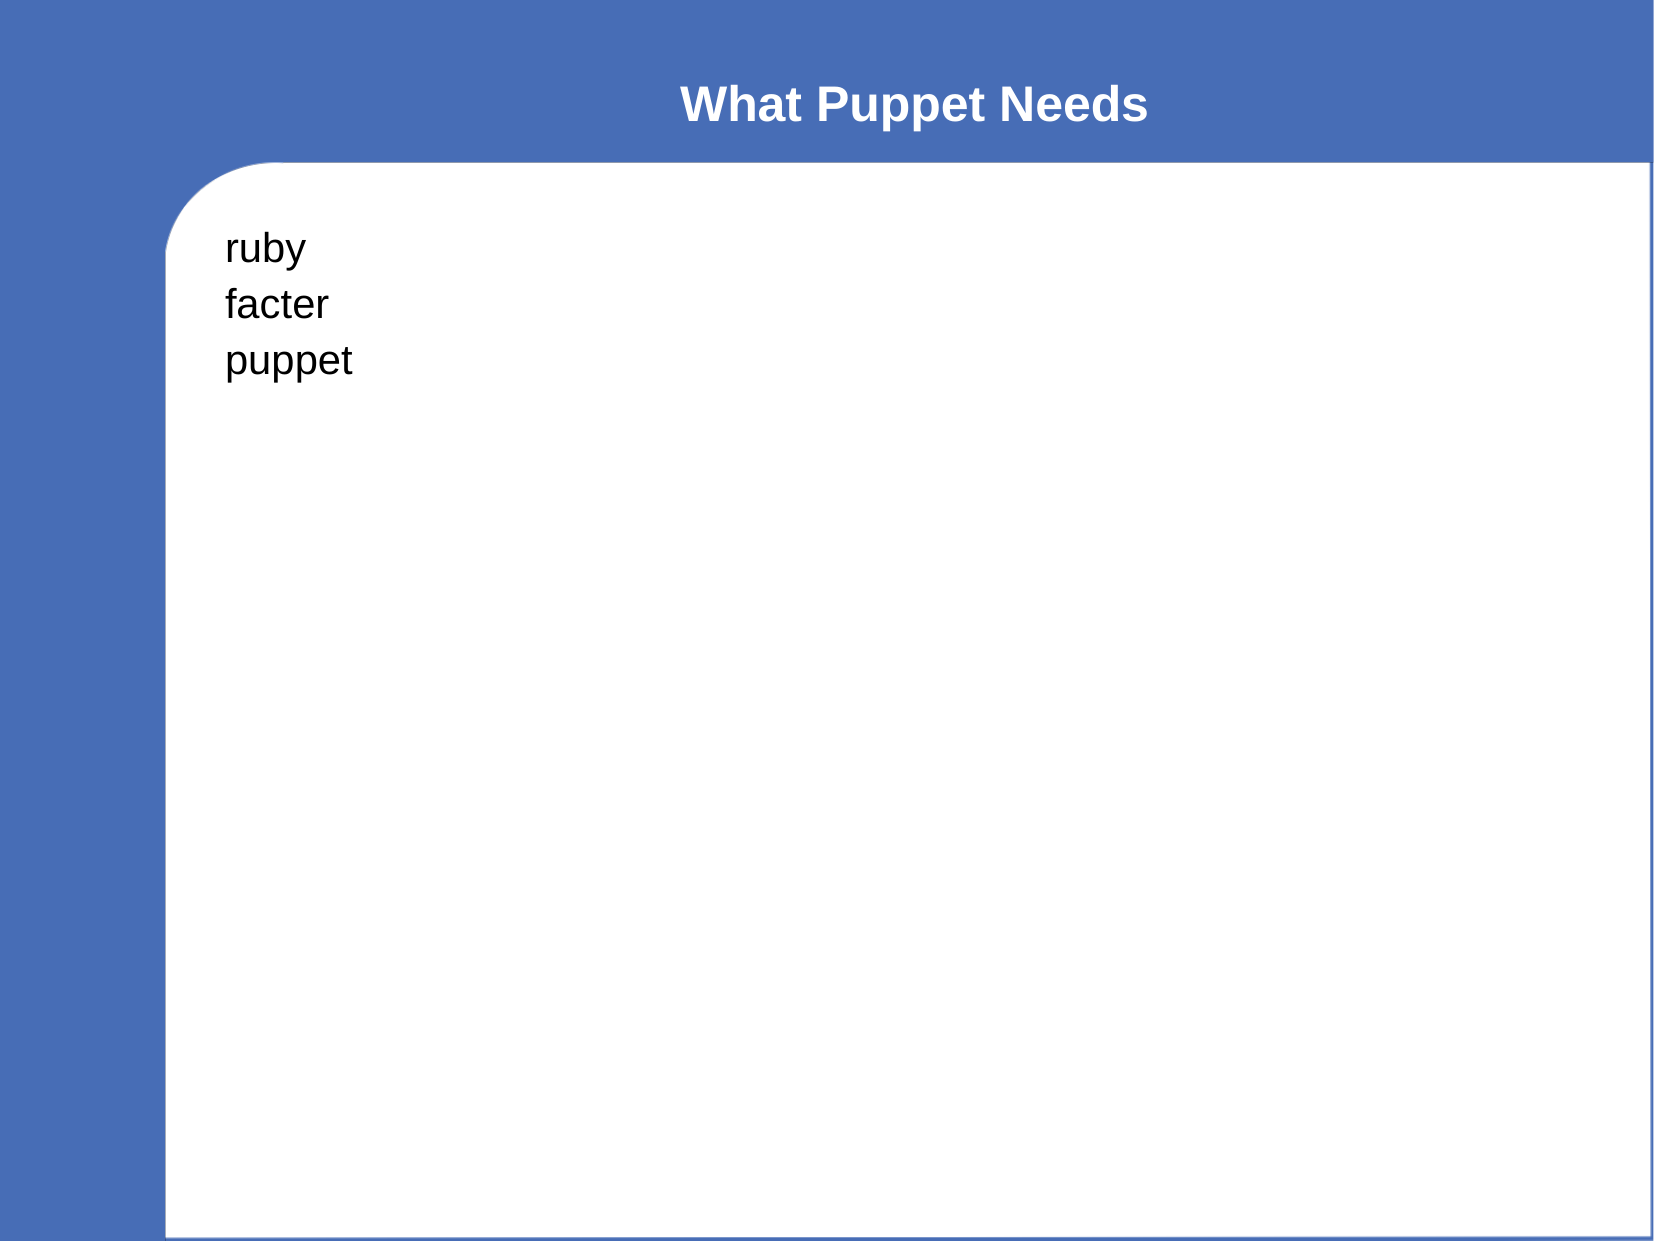

# What Puppet Needs
ruby
facter
puppet